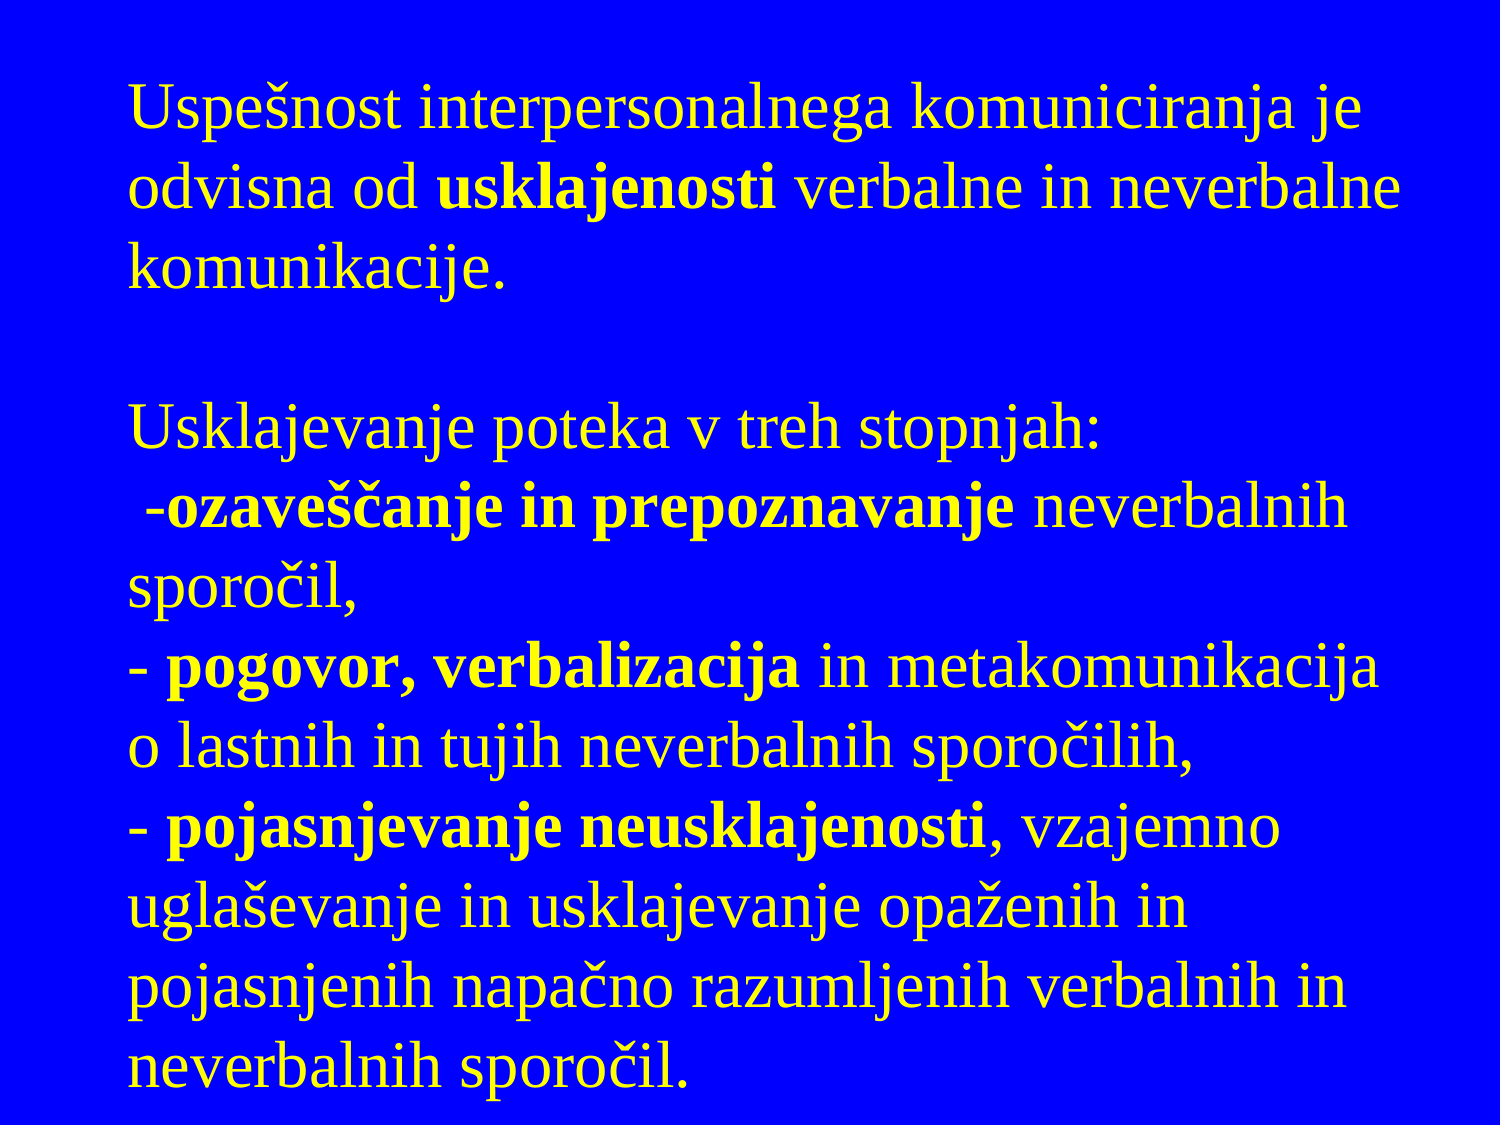

# Uspešnost interpersonalnega komuniciranja je odvisna od usklajenosti verbalne in neverbalne komunikacije.   Usklajevanje poteka v treh stopnjah:  -ozaveščanje in prepoznavanje neverbalnih sporočil, - pogovor, verbalizacija in metakomunikacija o lastnih in tujih neverbalnih sporočilih, - pojasnjevanje neusklajenosti, vzajemno uglaševanje in usklajevanje opaženih in pojasnjenih napačno razumljenih verbalnih in neverbalnih sporočil.